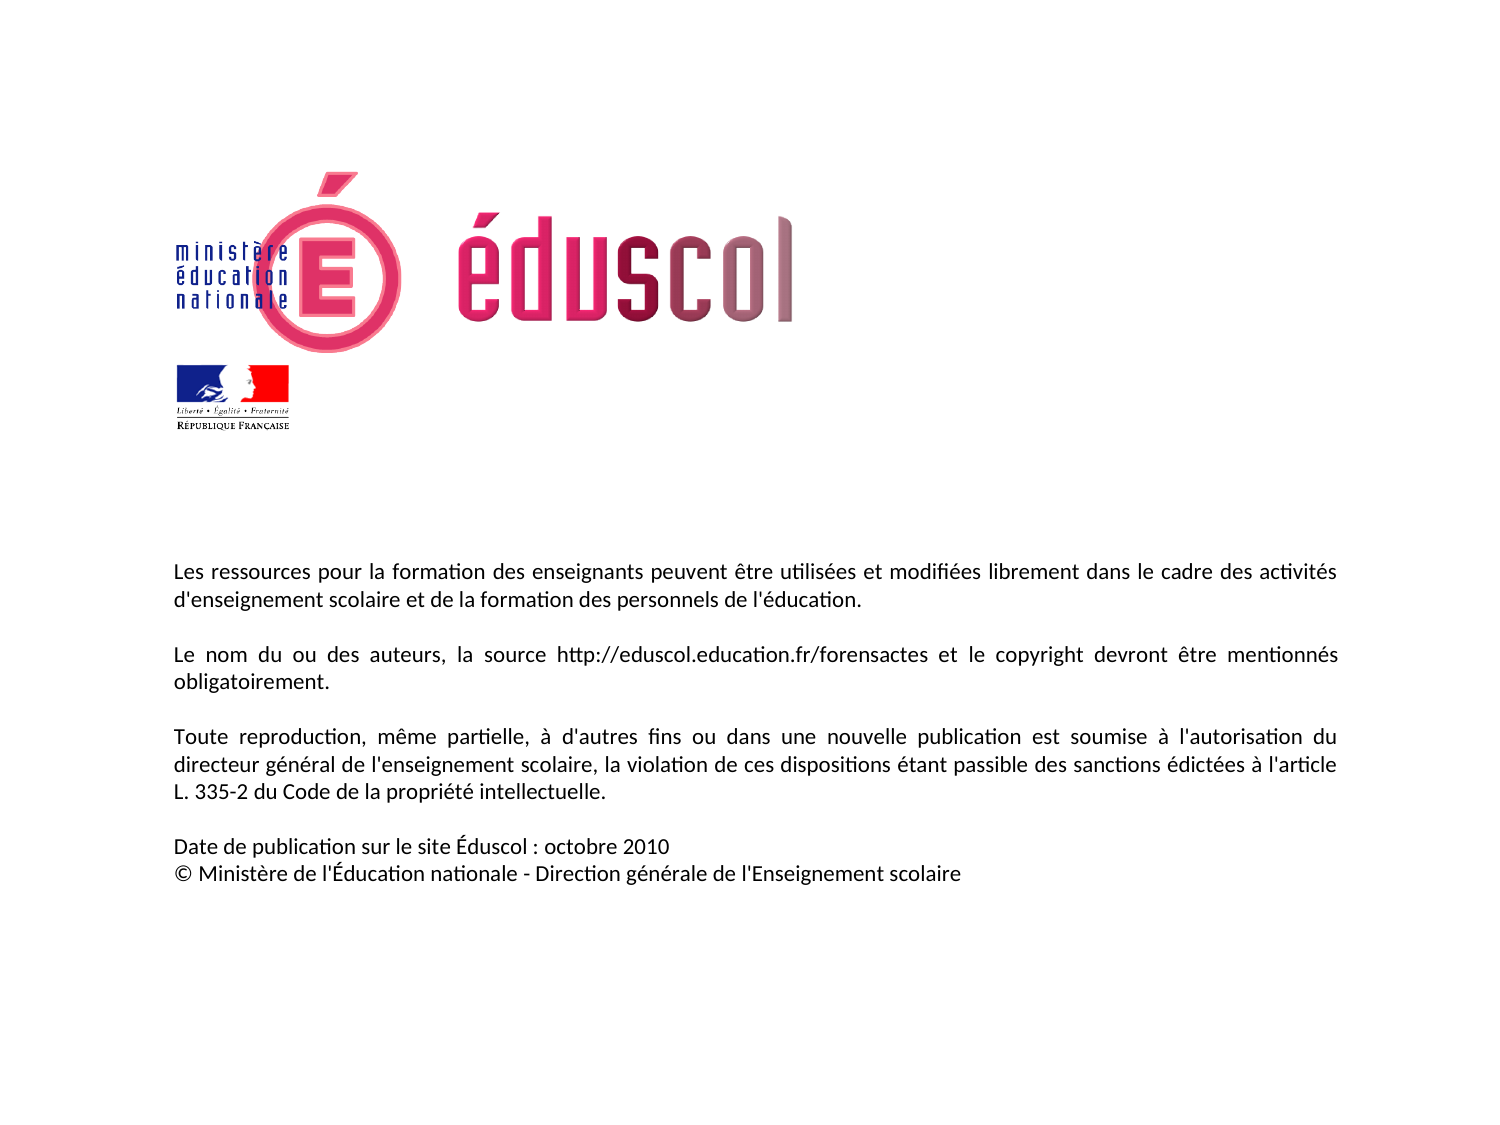

Les ressources pour la formation des enseignants peuvent être utilisées et modifiées librement dans le cadre des activités d'enseignement scolaire et de la formation des personnels de l'éducation.
Le nom du ou des auteurs, la source http://eduscol.education.fr/forensactes et le copyright devront être mentionnés obligatoirement.
Toute reproduction, même partielle, à d'autres fins ou dans une nouvelle publication est soumise à l'autorisation du directeur général de l'enseignement scolaire, la violation de ces dispositions étant passible des sanctions édictées à l'article L. 335-2 du Code de la propriété intellectuelle.
Date de publication sur le site Éduscol : octobre 2010
© Ministère de l'Éducation nationale - Direction générale de l'Enseignement scolaire